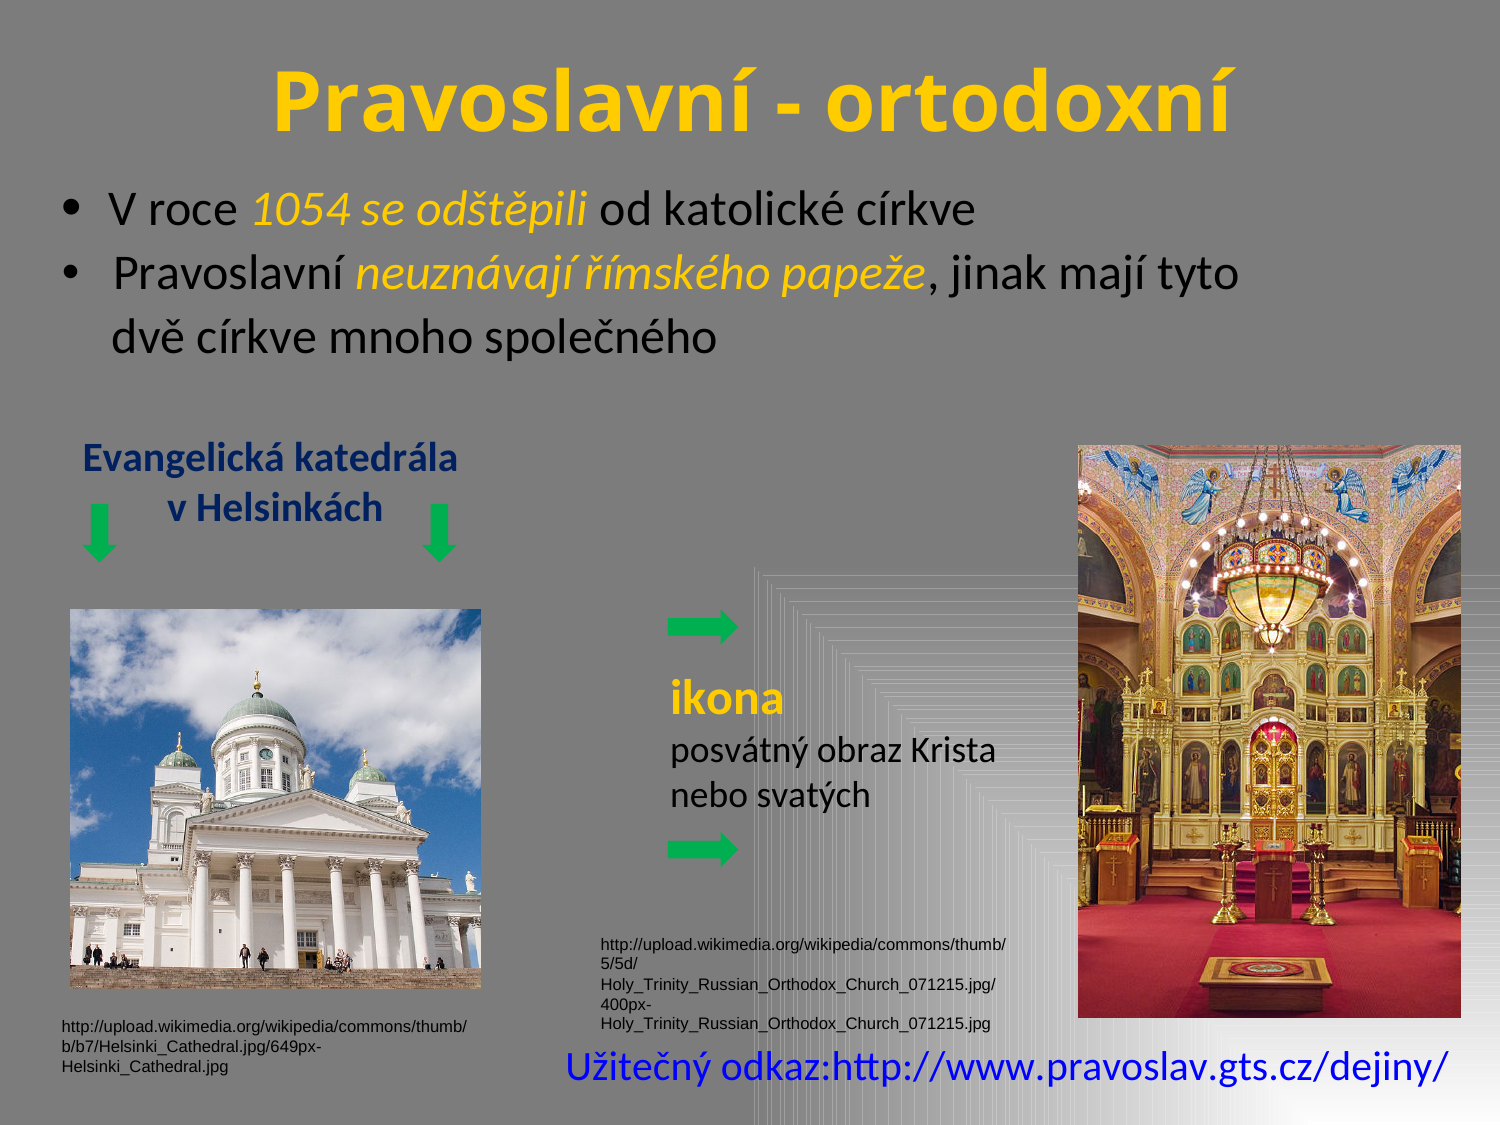

# Pravoslavní - ortodoxní
 V roce 1054 se odštěpili od katolické církve
 Pravoslavní neuznávají římského papeže, jinak mají tyto
 dvě církve mnoho společného
Evangelická katedrála
v Helsinkách
ikona
posvátný obraz Krista nebo svatých
http://upload.wikimedia.org/wikipedia/commons/thumb/5/5d/Holy_Trinity_Russian_Orthodox_Church_071215.jpg/400px-Holy_Trinity_Russian_Orthodox_Church_071215.jpg
http://upload.wikimedia.org/wikipedia/commons/thumb/b/b7/Helsinki_Cathedral.jpg/649px-Helsinki_Cathedral.jpg
Užitečný odkaz:http://www.pravoslav.gts.cz/dejiny/